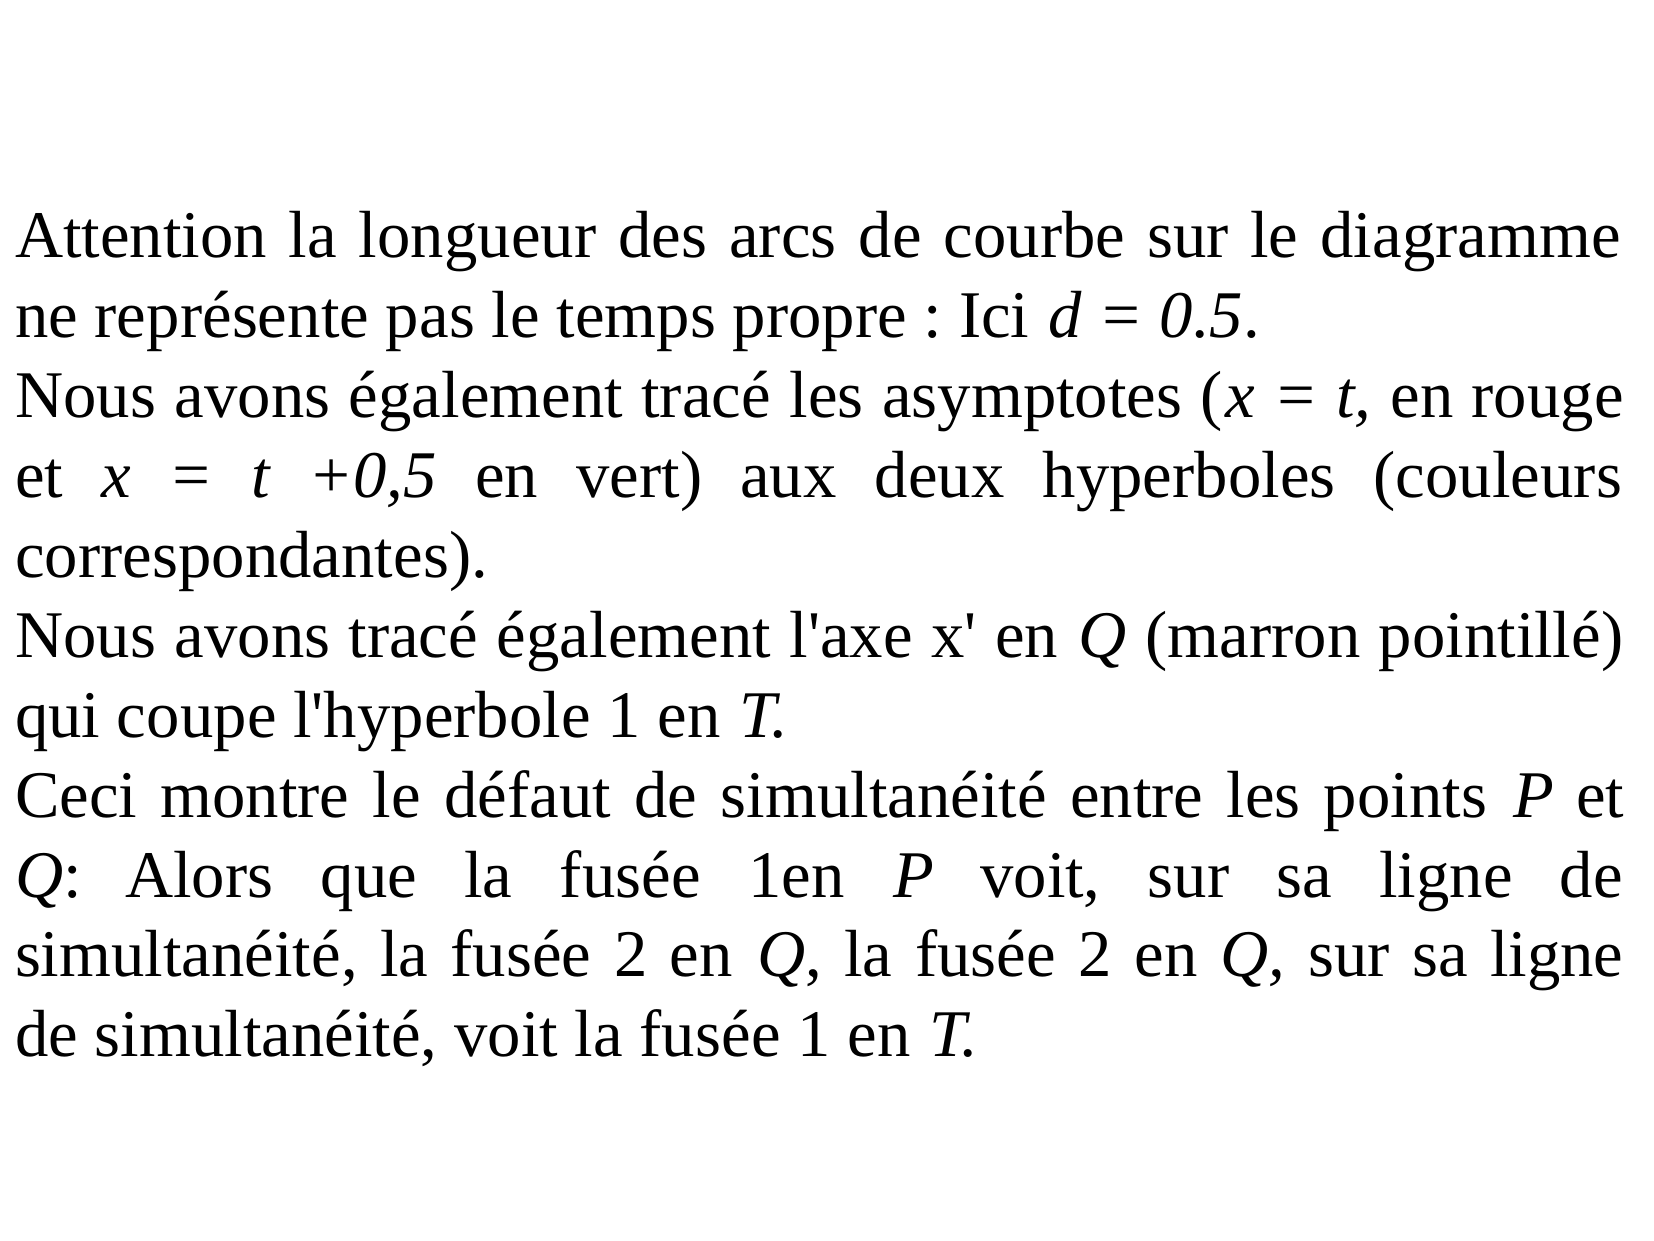

Attention la longueur des arcs de courbe sur le diagramme ne représente pas le temps propre : Ici d = 0.5.
Nous avons également tracé les asymptotes (x = t, en rouge et x = t +0,5 en vert) aux deux hyperboles (couleurs correspondantes).
Nous avons tracé également l'axe x' en Q (marron pointillé) qui coupe l'hyperbole 1 en T.
Ceci montre le défaut de simultanéité entre les points P et Q: Alors que la fusée 1en P voit, sur sa ligne de simultanéité, la fusée 2 en Q, la fusée 2 en Q, sur sa ligne de simultanéité, voit la fusée 1 en T.